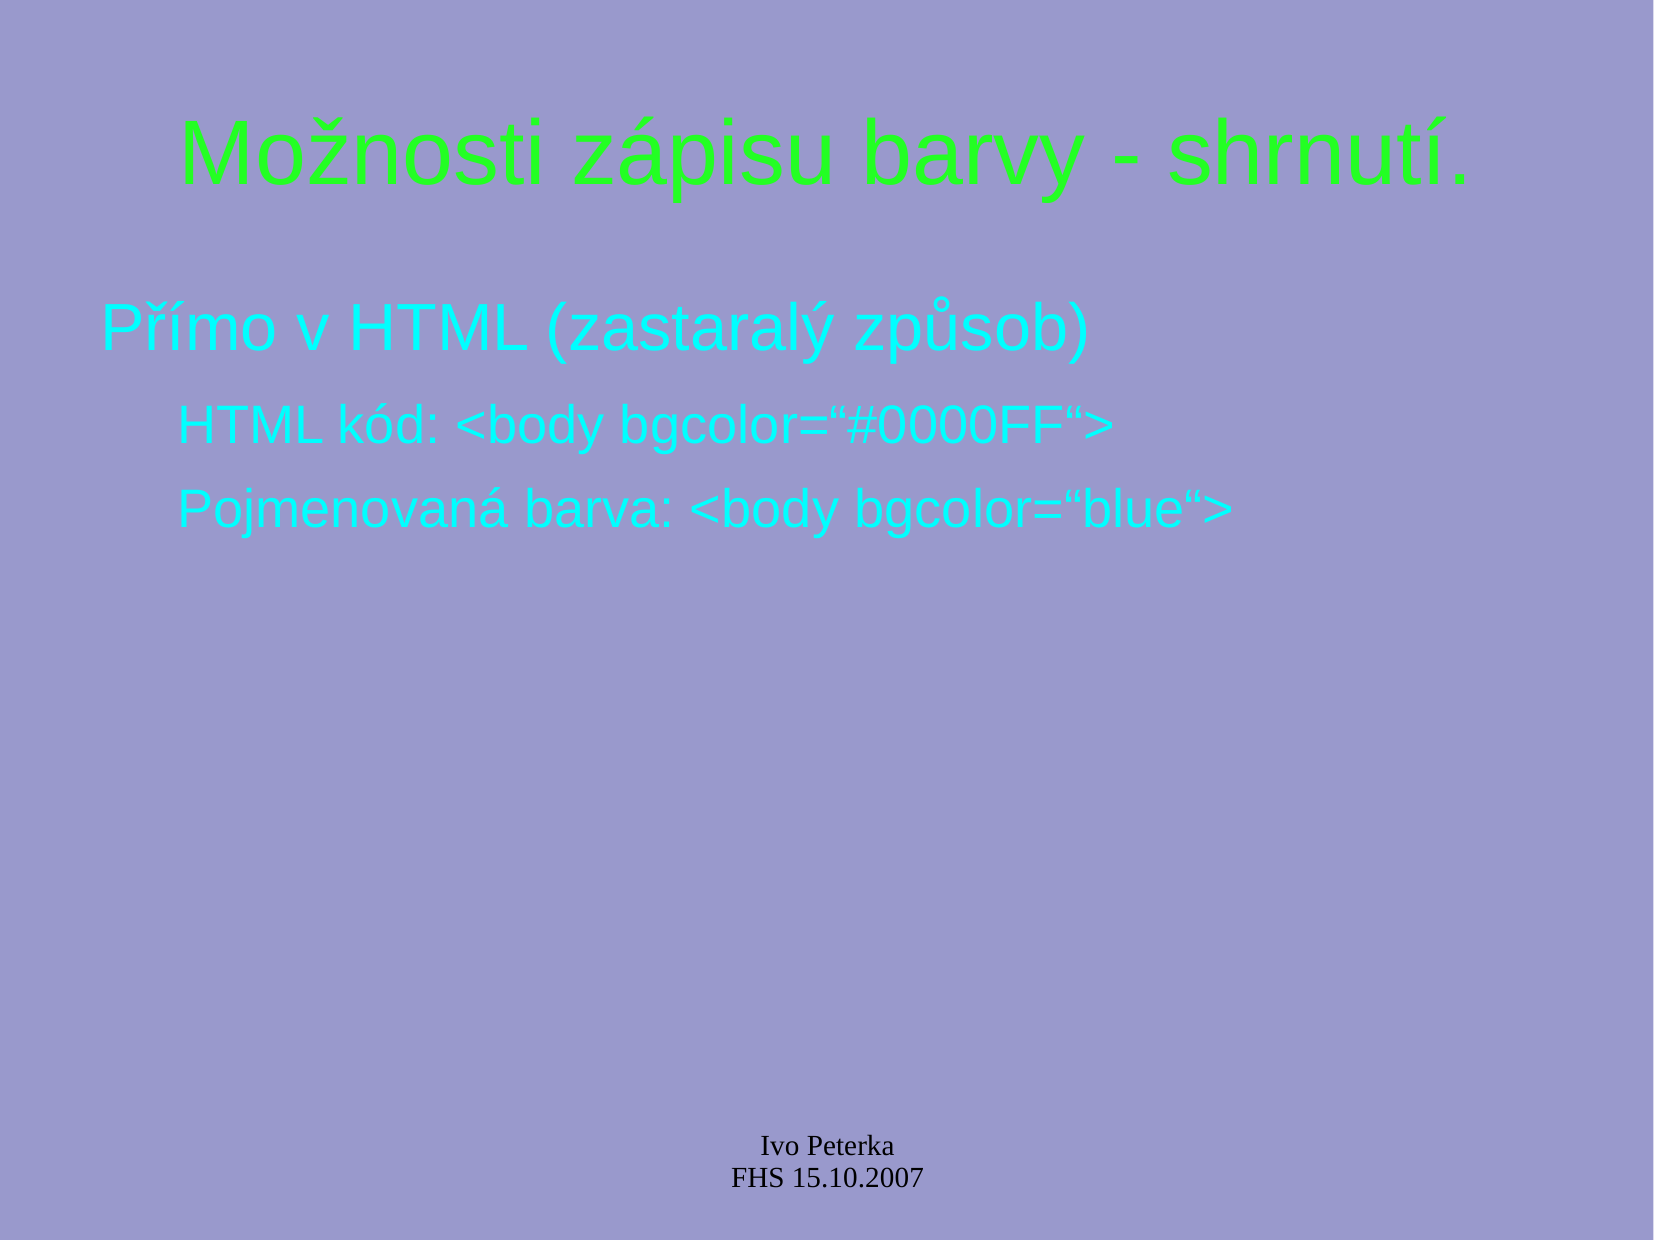

# Možnosti zápisu barvy - shrnutí.
Přímo v HTML (zastaralý způsob)
HTML kód: <body bgcolor=“#0000FF“>
Pojmenovaná barva: <body bgcolor=“blue“>